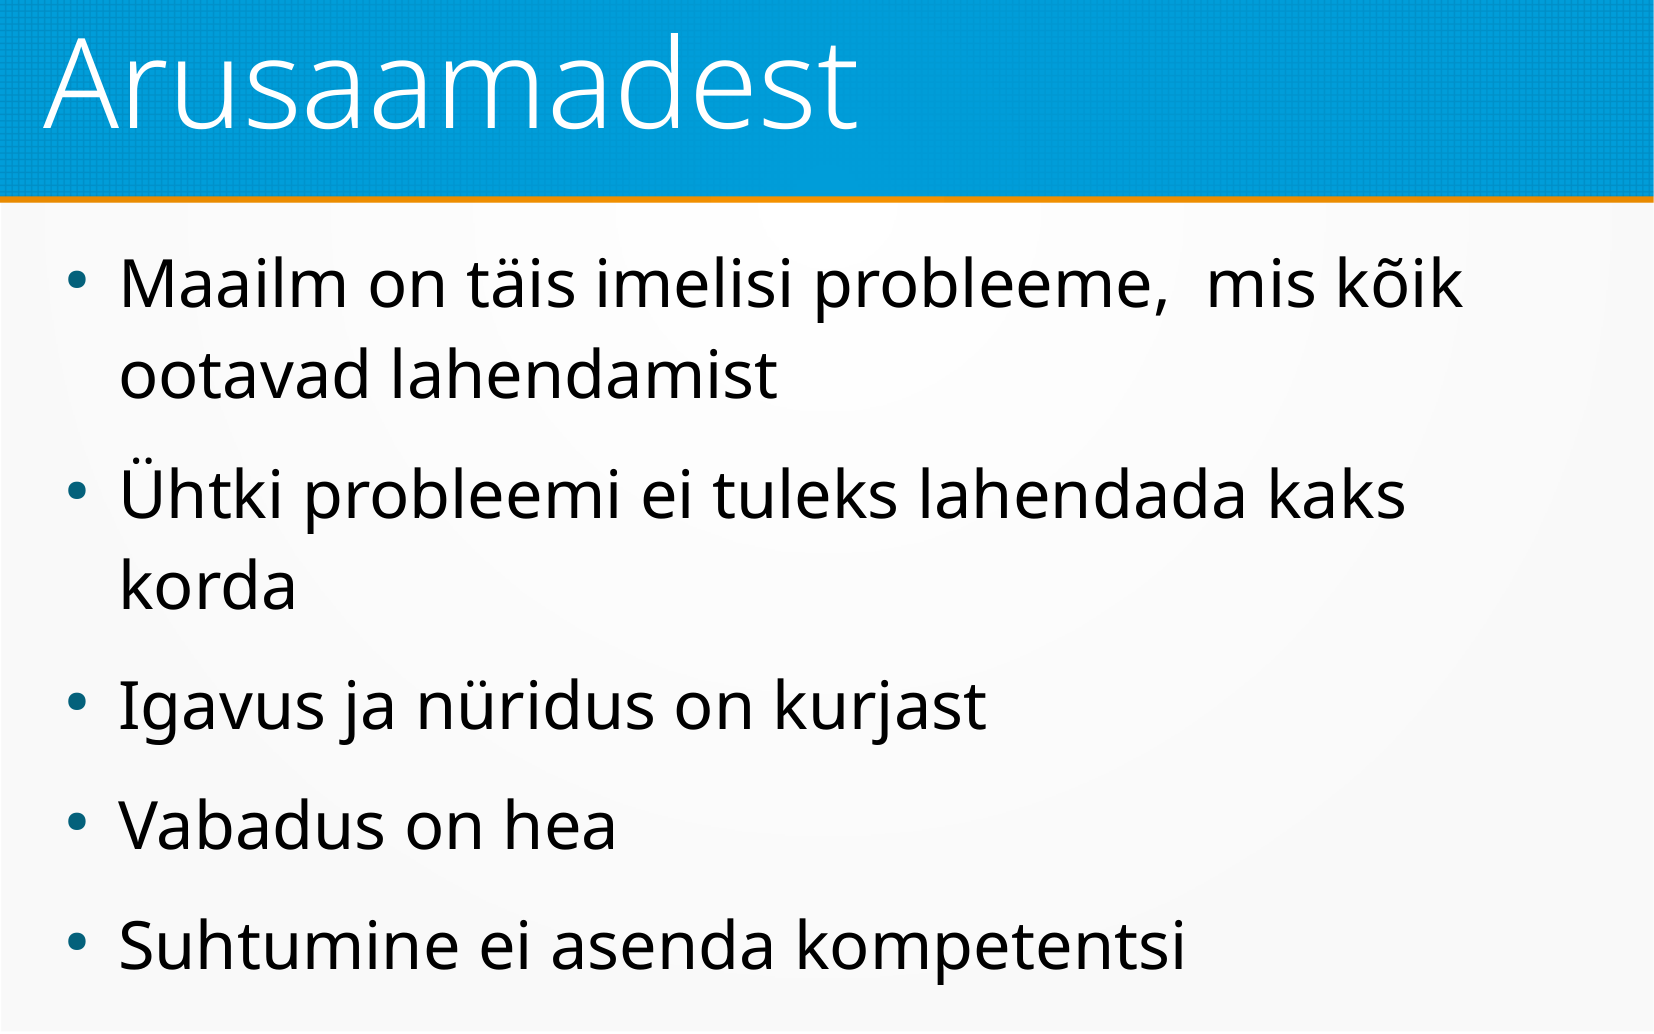

# Arusaamadest
Maailm on täis imelisi probleeme, mis kõik ootavad lahendamist
Ühtki probleemi ei tuleks lahendada kaks korda
Igavus ja nüridus on kurjast
Vabadus on hea
Suhtumine ei asenda kompetentsi